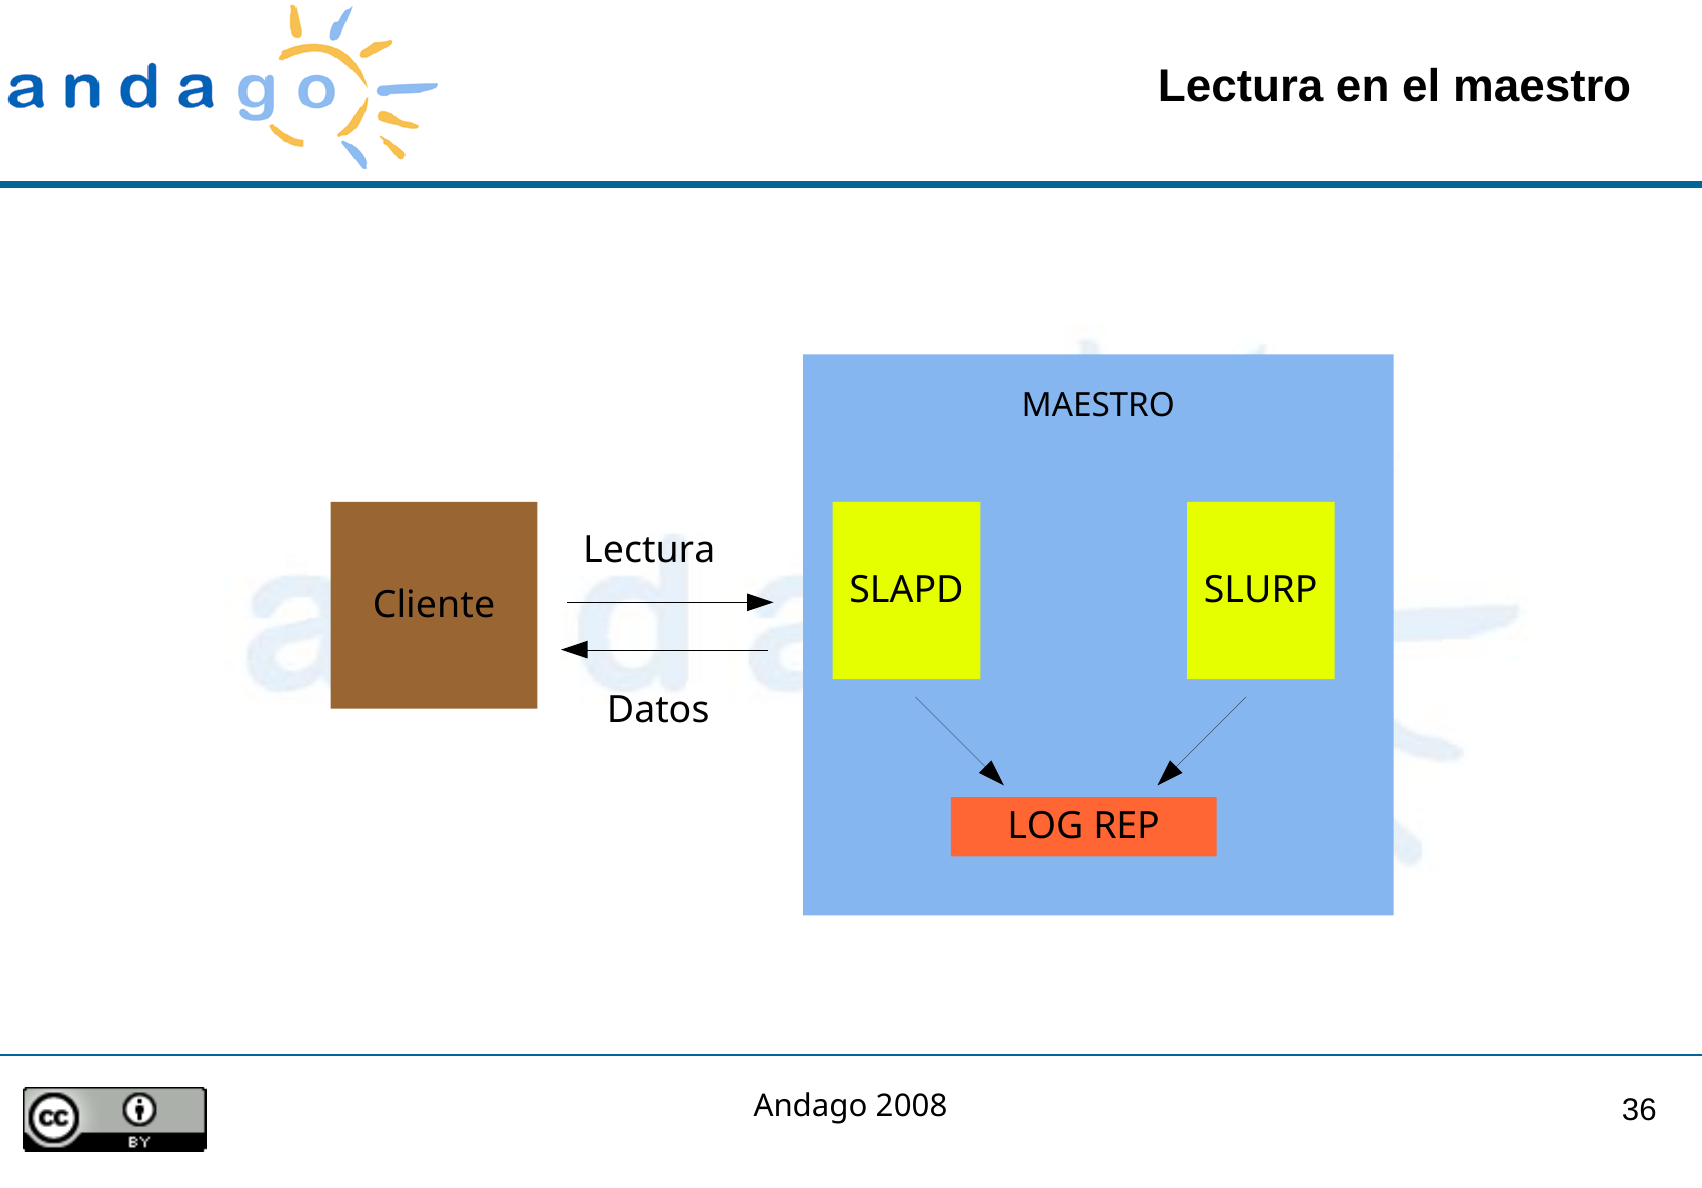

# Lectura en el maestro
MAESTRO
Cliente
SLAPD
SLURP
Lectura
Datos
LOG REP